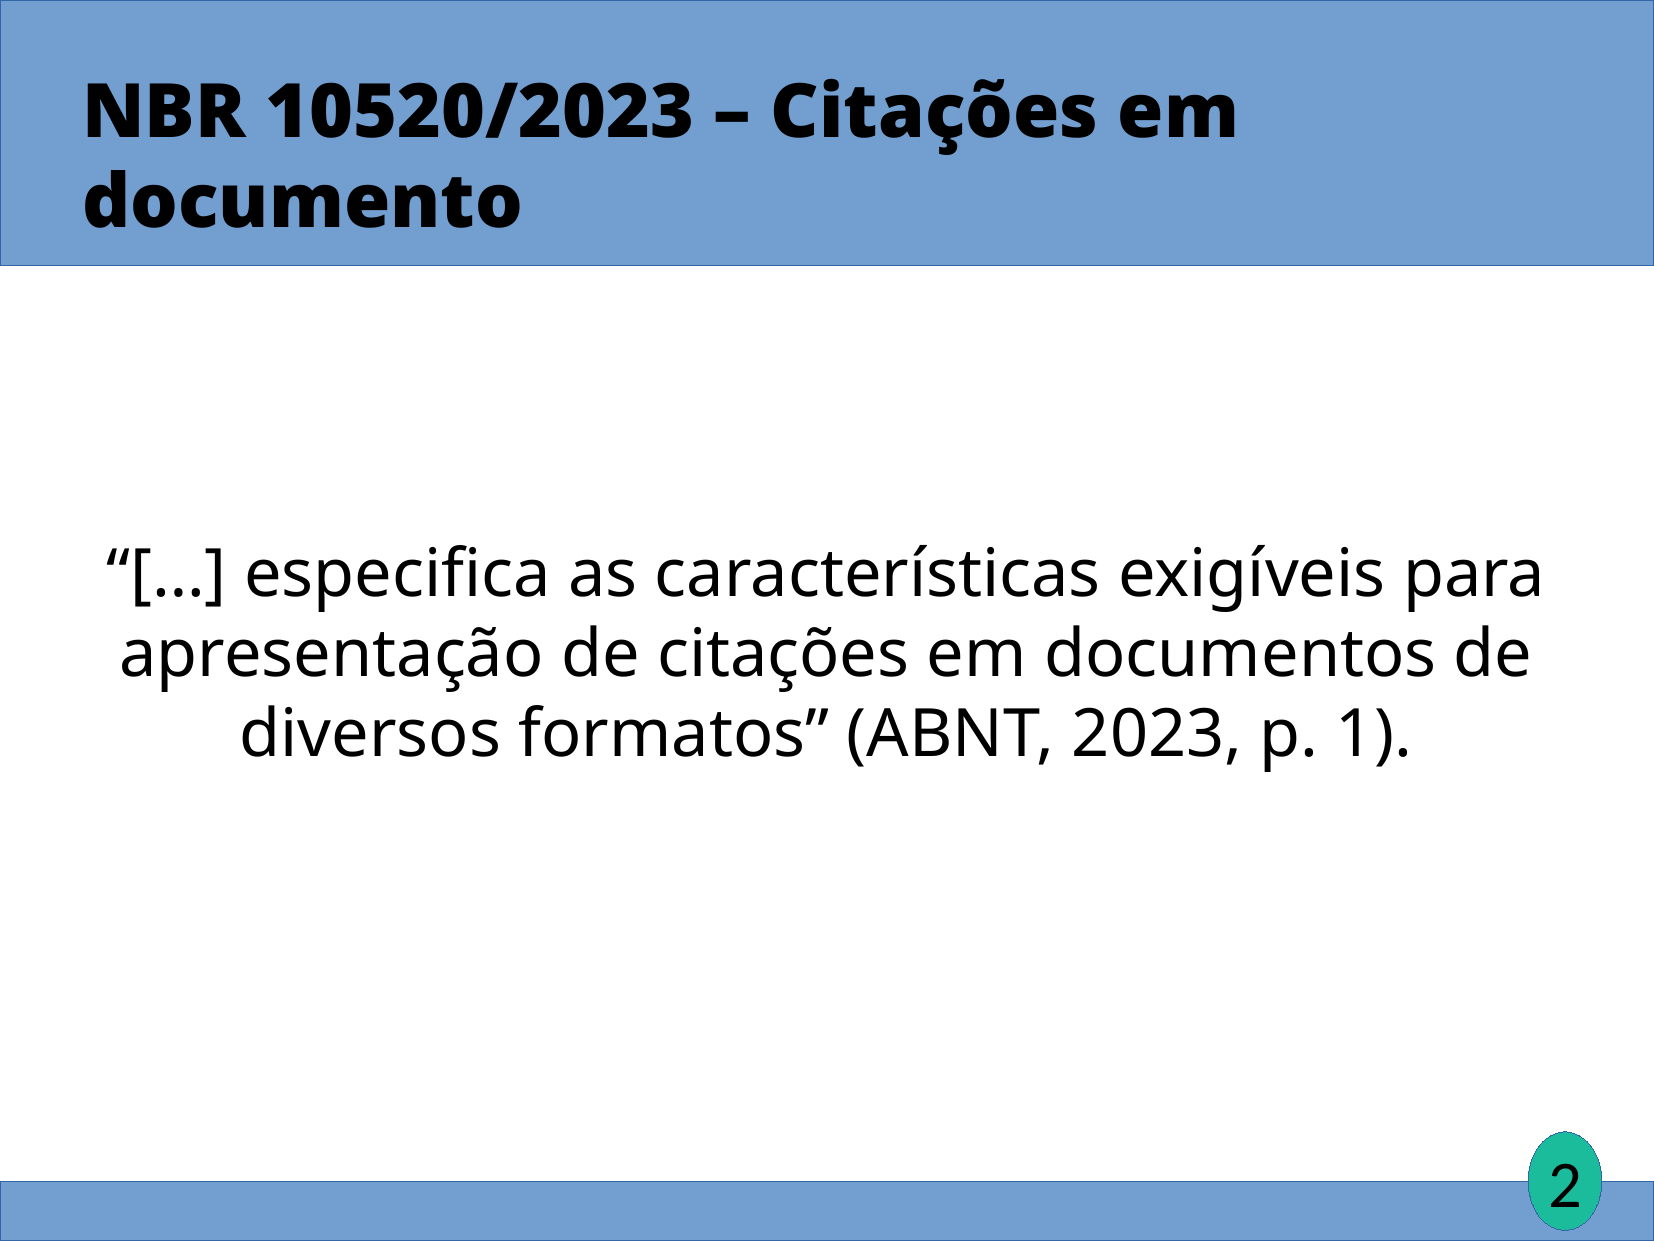

# NBR 10520/2023 – Citações em documento
“[…] especifica as características exigíveis para apresentação de citações em documentos de diversos formatos” (ABNT, 2023, p. 1).